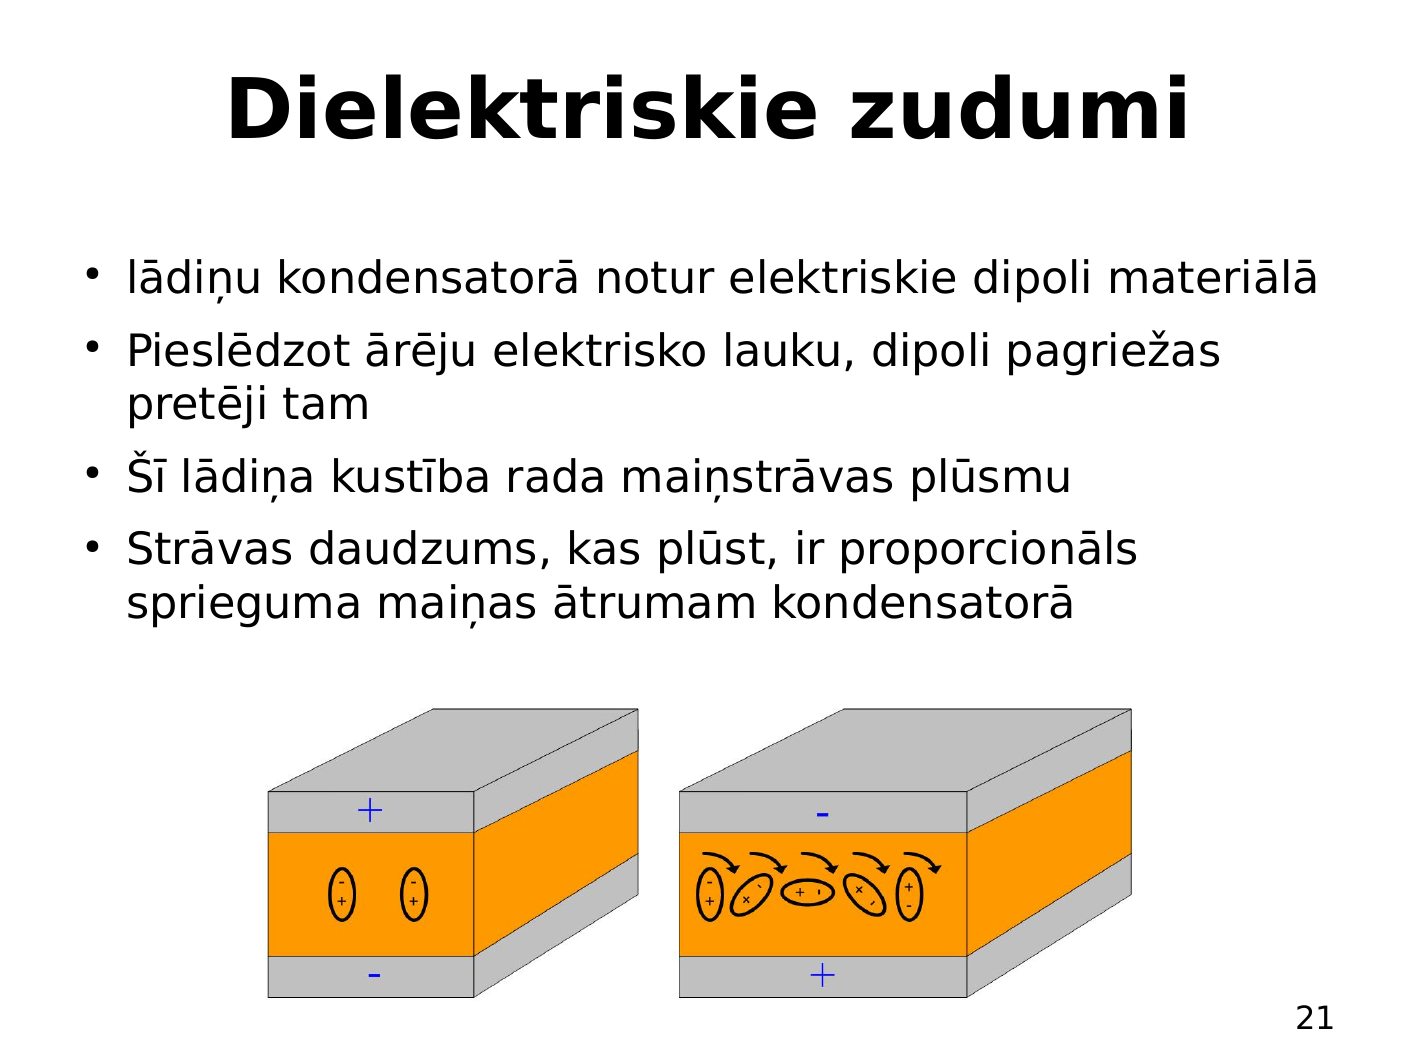

# Dielektriskie zudumi
lādiņu kondensatorā notur elektriskie dipoli materiālā
Pieslēdzot ārēju elektrisko lauku, dipoli pagriežas pretēji tam
Šī lādiņa kustība rada maiņstrāvas plūsmu
Strāvas daudzums, kas plūst, ir proporcionāls sprieguma maiņas ātrumam kondensatorā